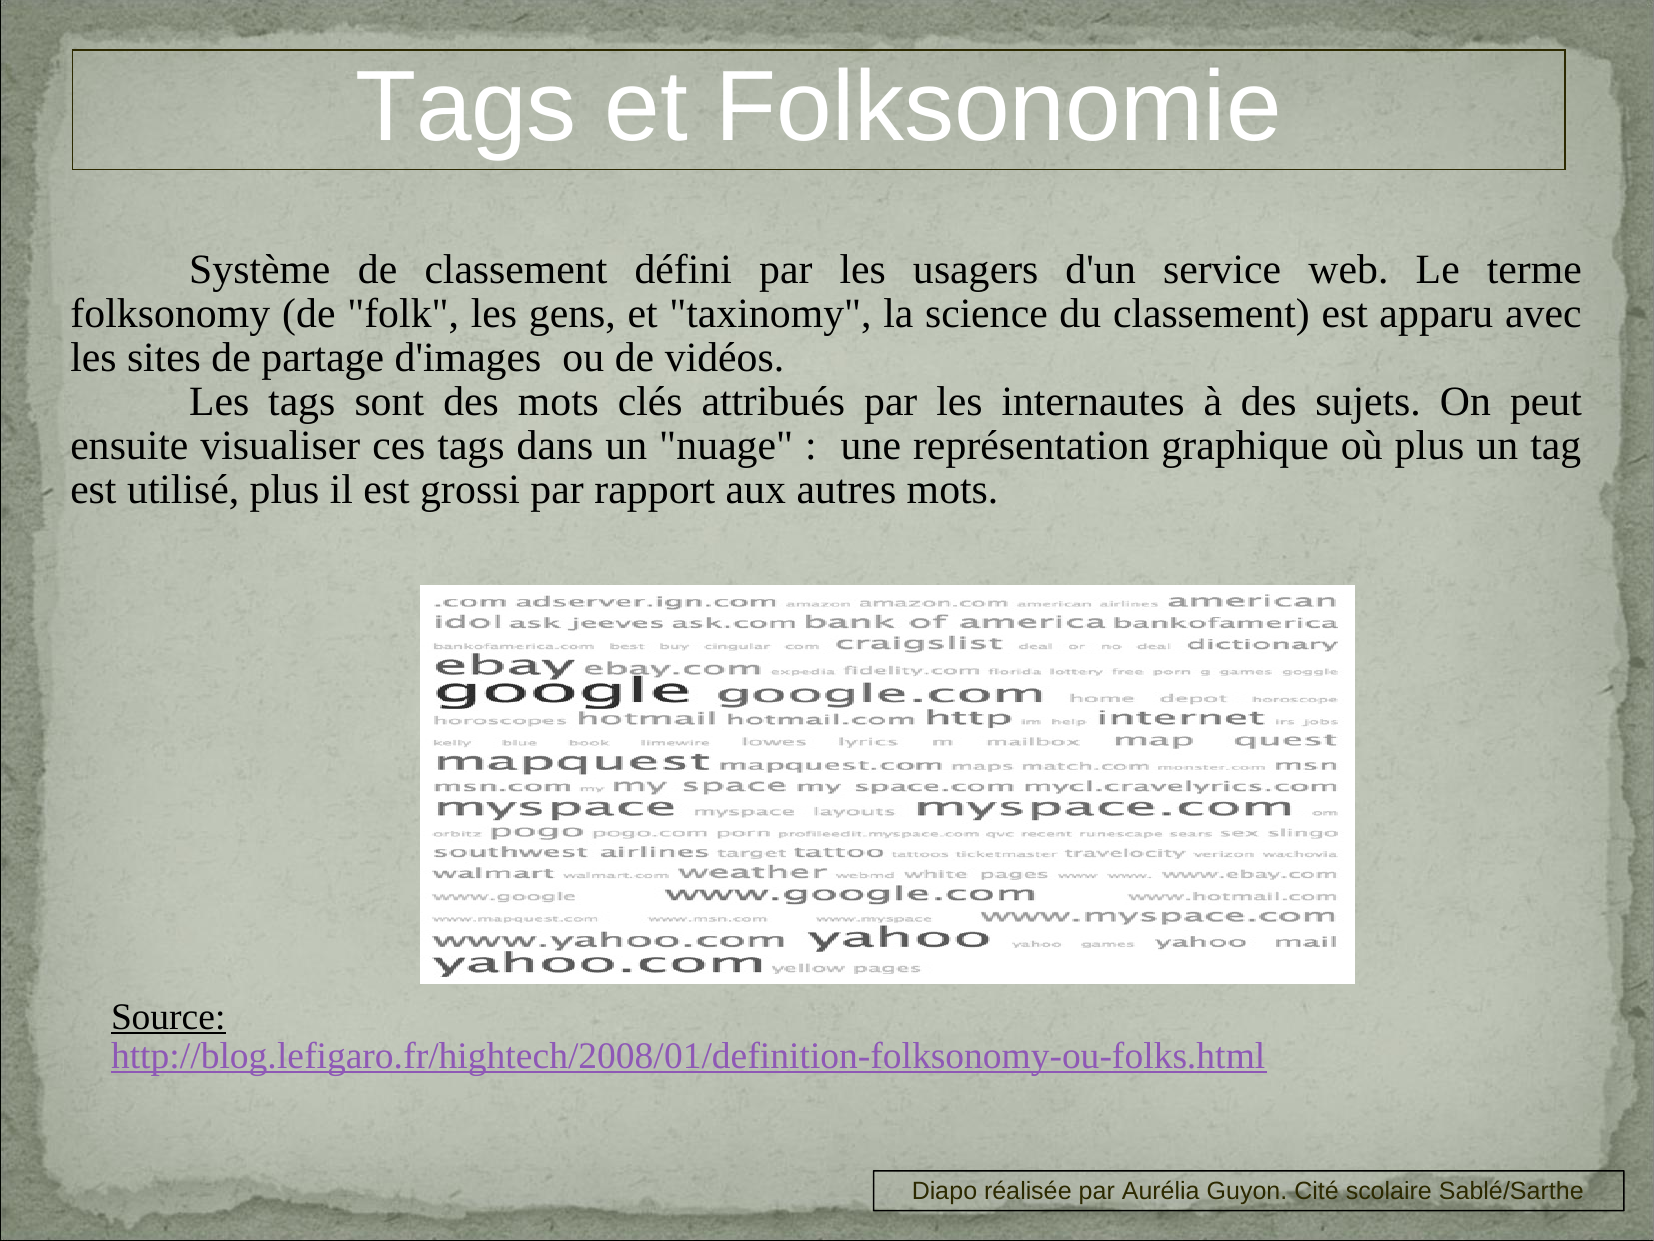

Tags et Folksonomie
	Système de classement défini par les usagers d'un service web. Le terme folksonomy (de "folk", les gens, et "taxinomy", la science du classement) est apparu avec les sites de partage d'images ou de vidéos.
	Les tags sont des mots clés attribués par les internautes à des sujets. On peut ensuite visualiser ces tags dans un "nuage" : une représentation graphique où plus un tag est utilisé, plus il est grossi par rapport aux autres mots.
Source:
http://blog.lefigaro.fr/hightech/2008/01/definition-folksonomy-ou-folks.html
Diapo réalisée par Aurélia Guyon. Cité scolaire Sablé/Sarthe